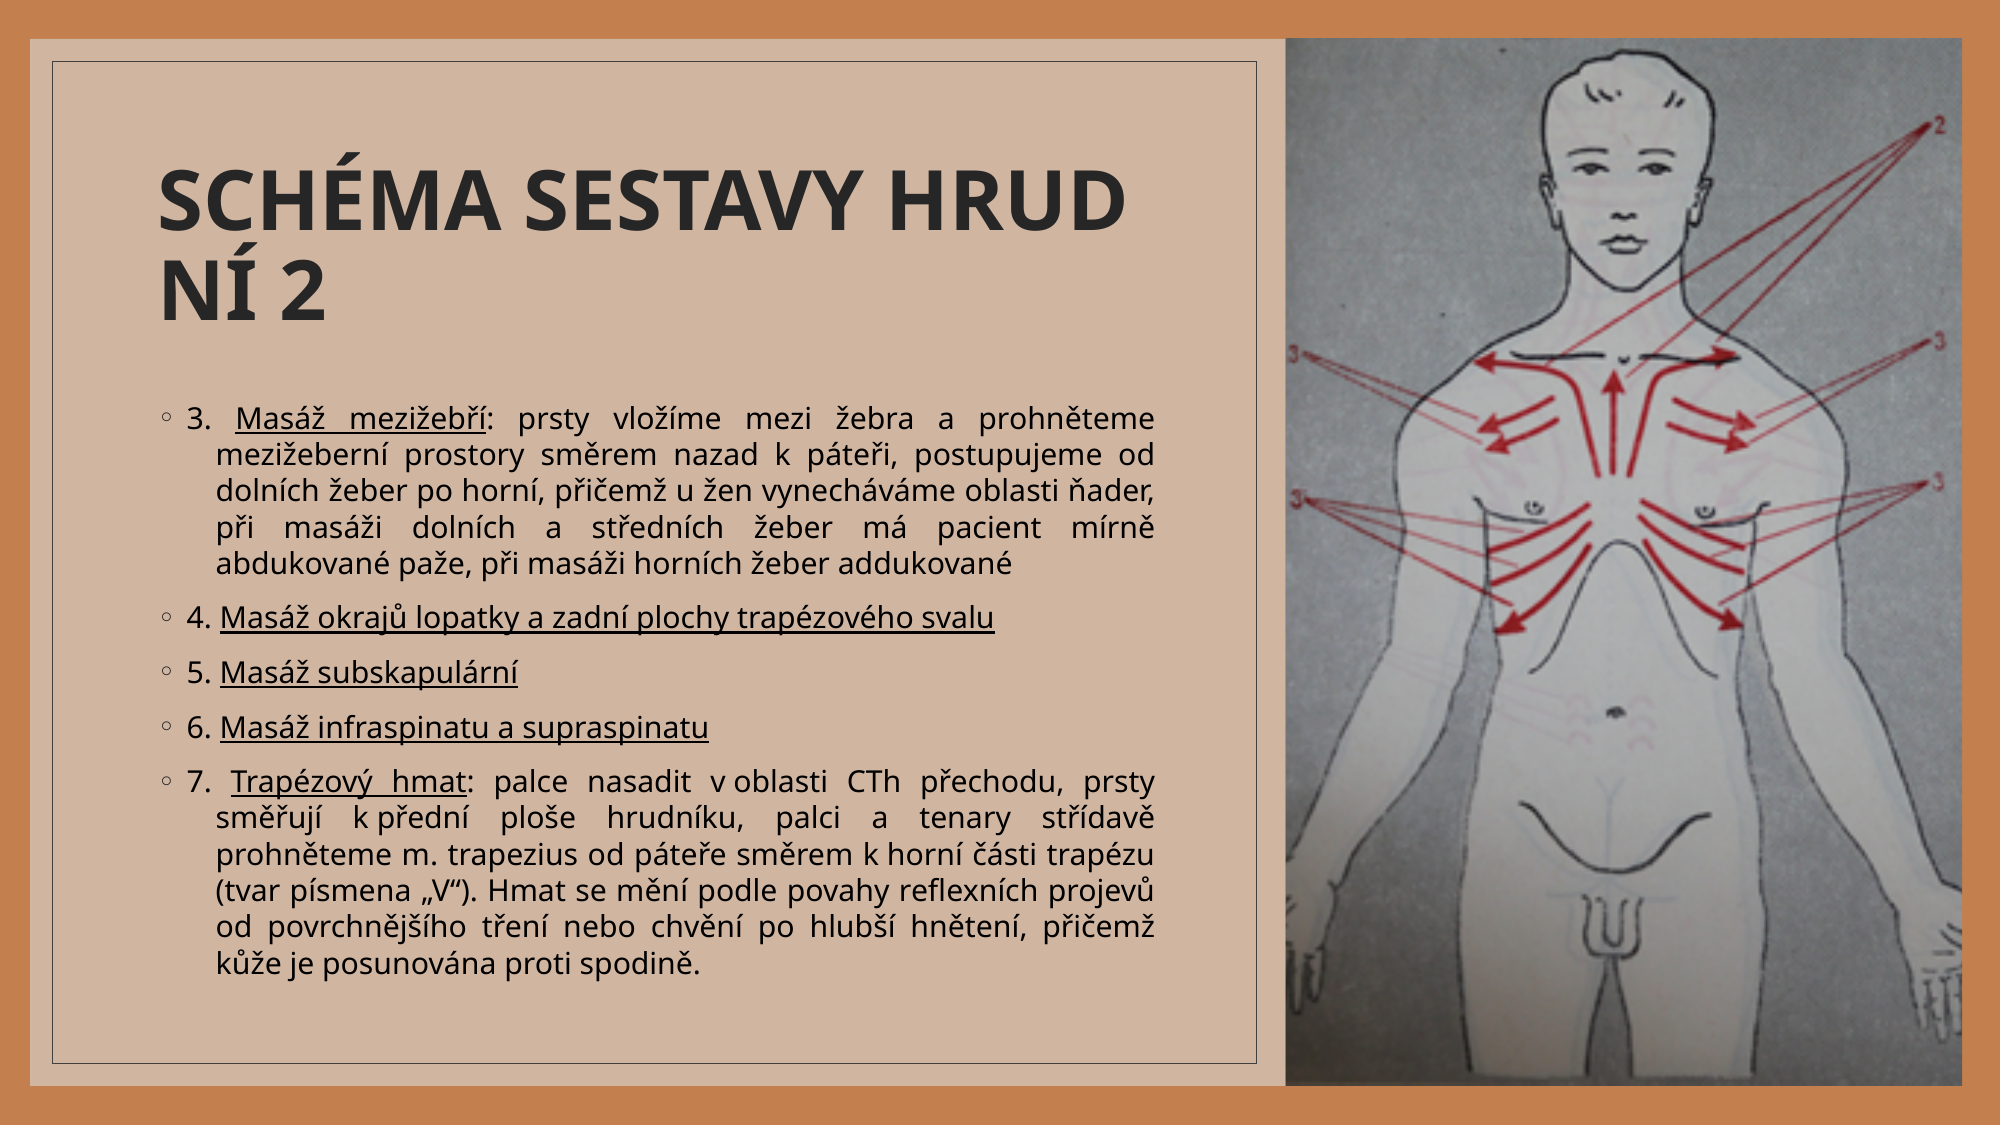

# SCHÉMA SESTAVY HRUDNÍ 2
3. Masáž mezižebří: prsty vložíme mezi žebra a prohněteme mezižeberní prostory směrem nazad k páteři, postupujeme od dolních žeber po horní, přičemž u žen vynecháváme oblasti ňader, při masáži dolních a středních žeber má pacient mírně abdukované paže, při masáži horních žeber addukované
4. Masáž okrajů lopatky a zadní plochy trapézového svalu
5. Masáž subskapulární
6. Masáž infraspinatu a supraspinatu
7. Trapézový hmat: palce nasadit v oblasti CTh přechodu, prsty směřují k přední ploše hrudníku, palci a tenary střídavě prohněteme m. trapezius od páteře směrem k horní části trapézu (tvar písmena „V“). Hmat se mění podle povahy reflexních projevů od povrchnějšího tření nebo chvění po hlubší hnětení, přičemž kůže je posunována proti spodině.